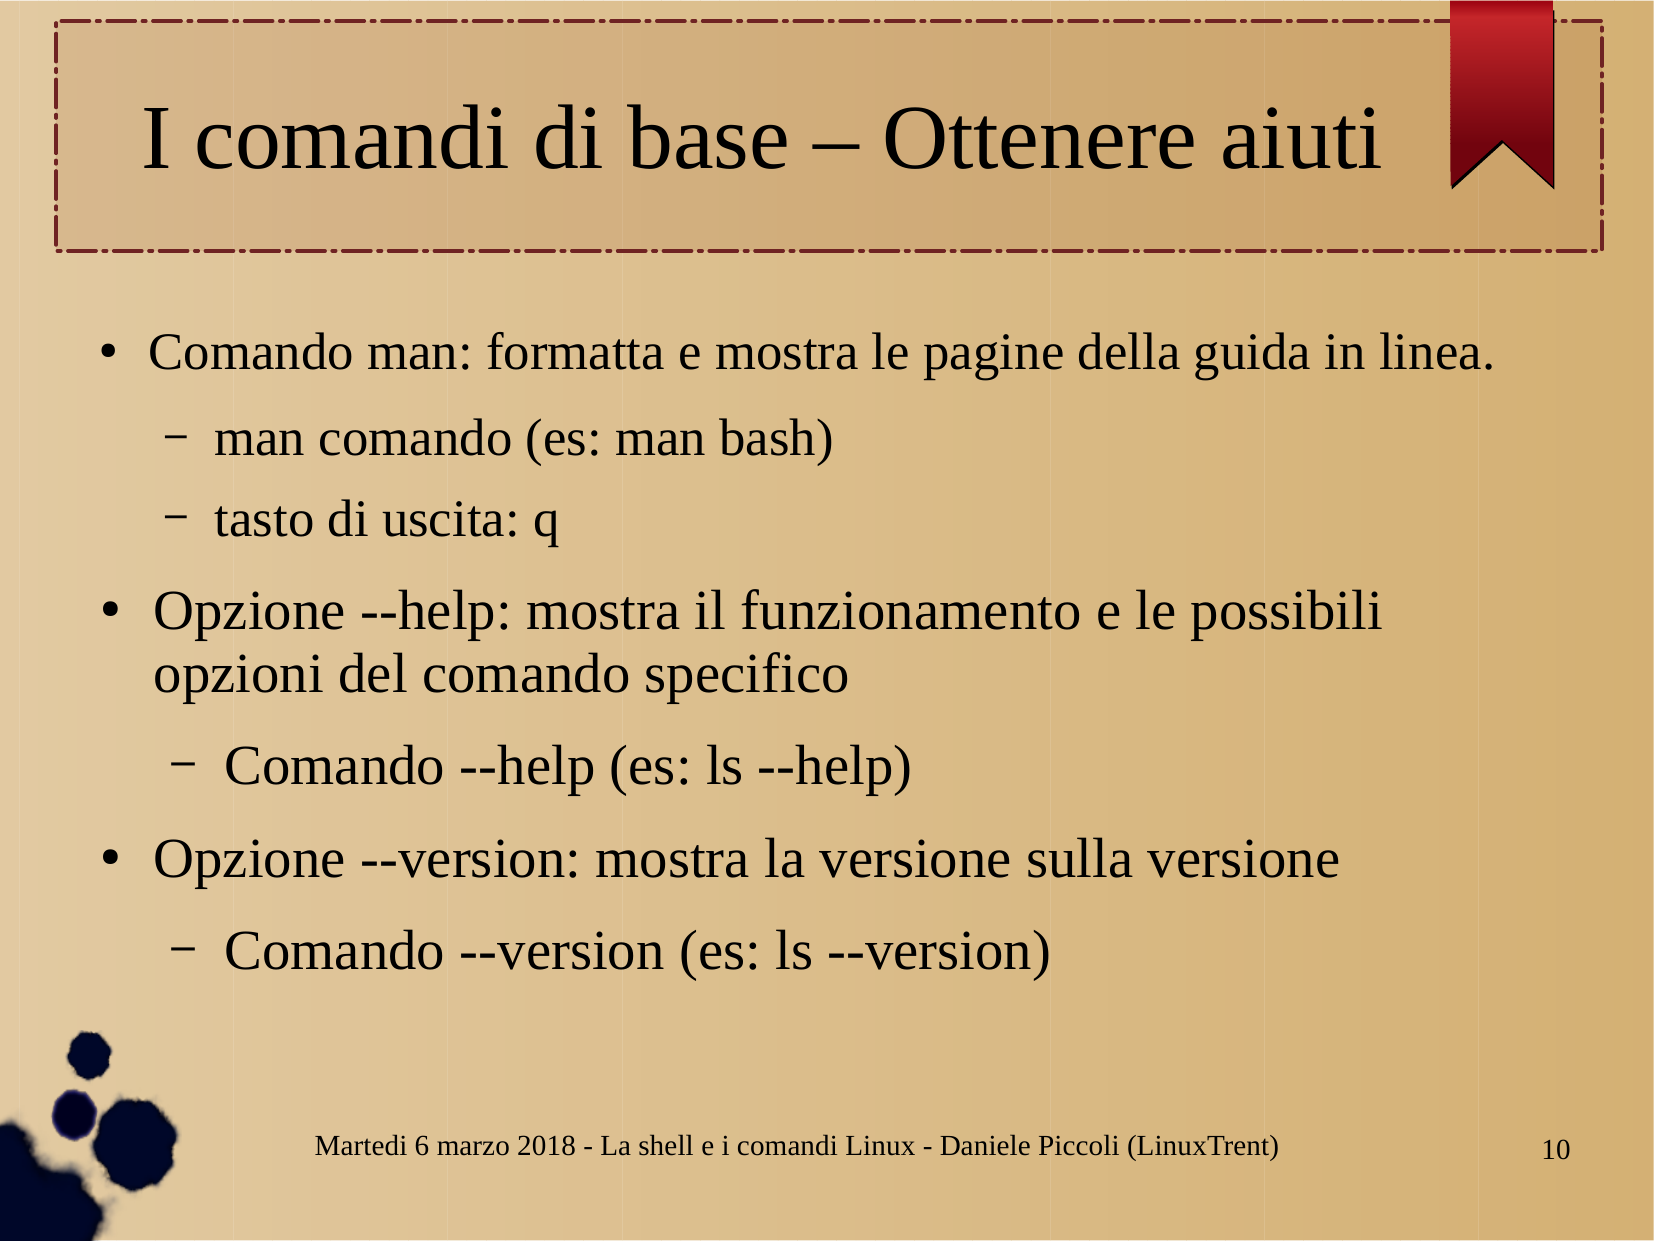

# I comandi di base – Ottenere aiuti
Comando man: formatta e mostra le pagine della guida in linea.
man comando (es: man bash)
tasto di uscita: q
Opzione --help: mostra il funzionamento e le possibili opzioni del comando specifico
Comando --help (es: ls --help)
Opzione --version: mostra la versione sulla versione
Comando --version (es: ls --version)
Martedi 6 marzo 2018 - La shell e i comandi Linux - Daniele Piccoli (LinuxTrent)
10